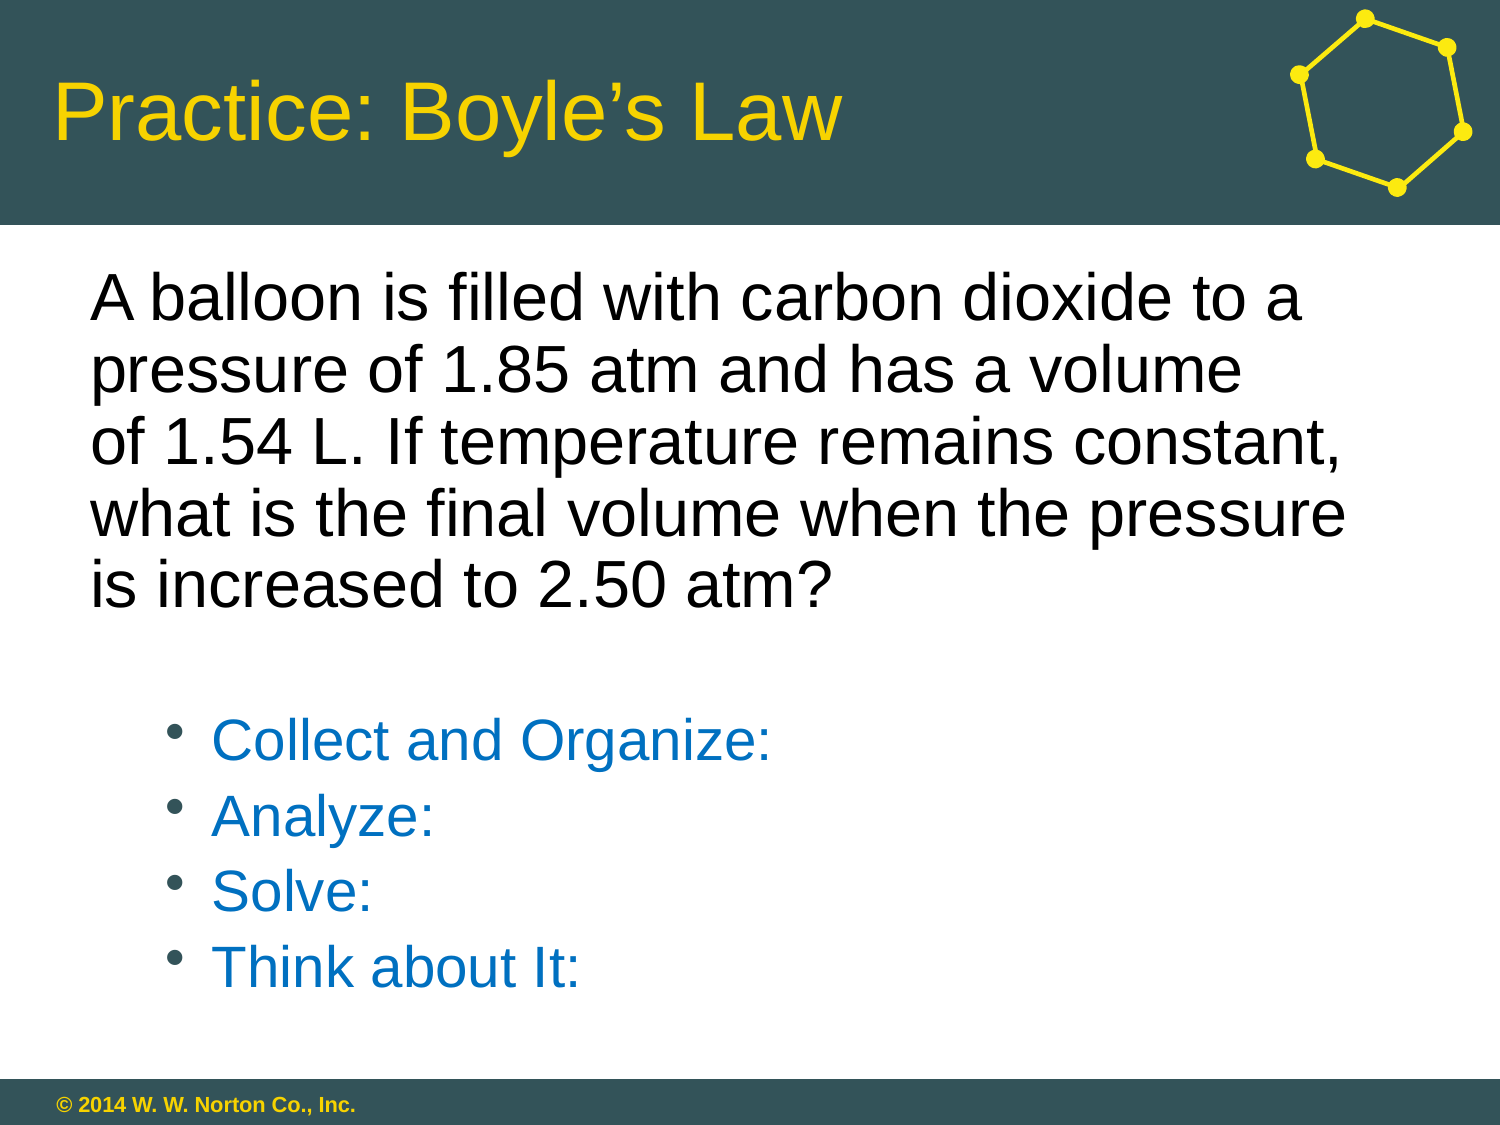

# Practice: Boyle’s Law
A balloon is filled with carbon dioxide to a pressure of 1.85 atm and has a volume
of 1.54 L. If temperature remains constant, what is the final volume when the pressure is increased to 2.50 atm?
Collect and Organize:
Analyze:
Solve:
Think about It: